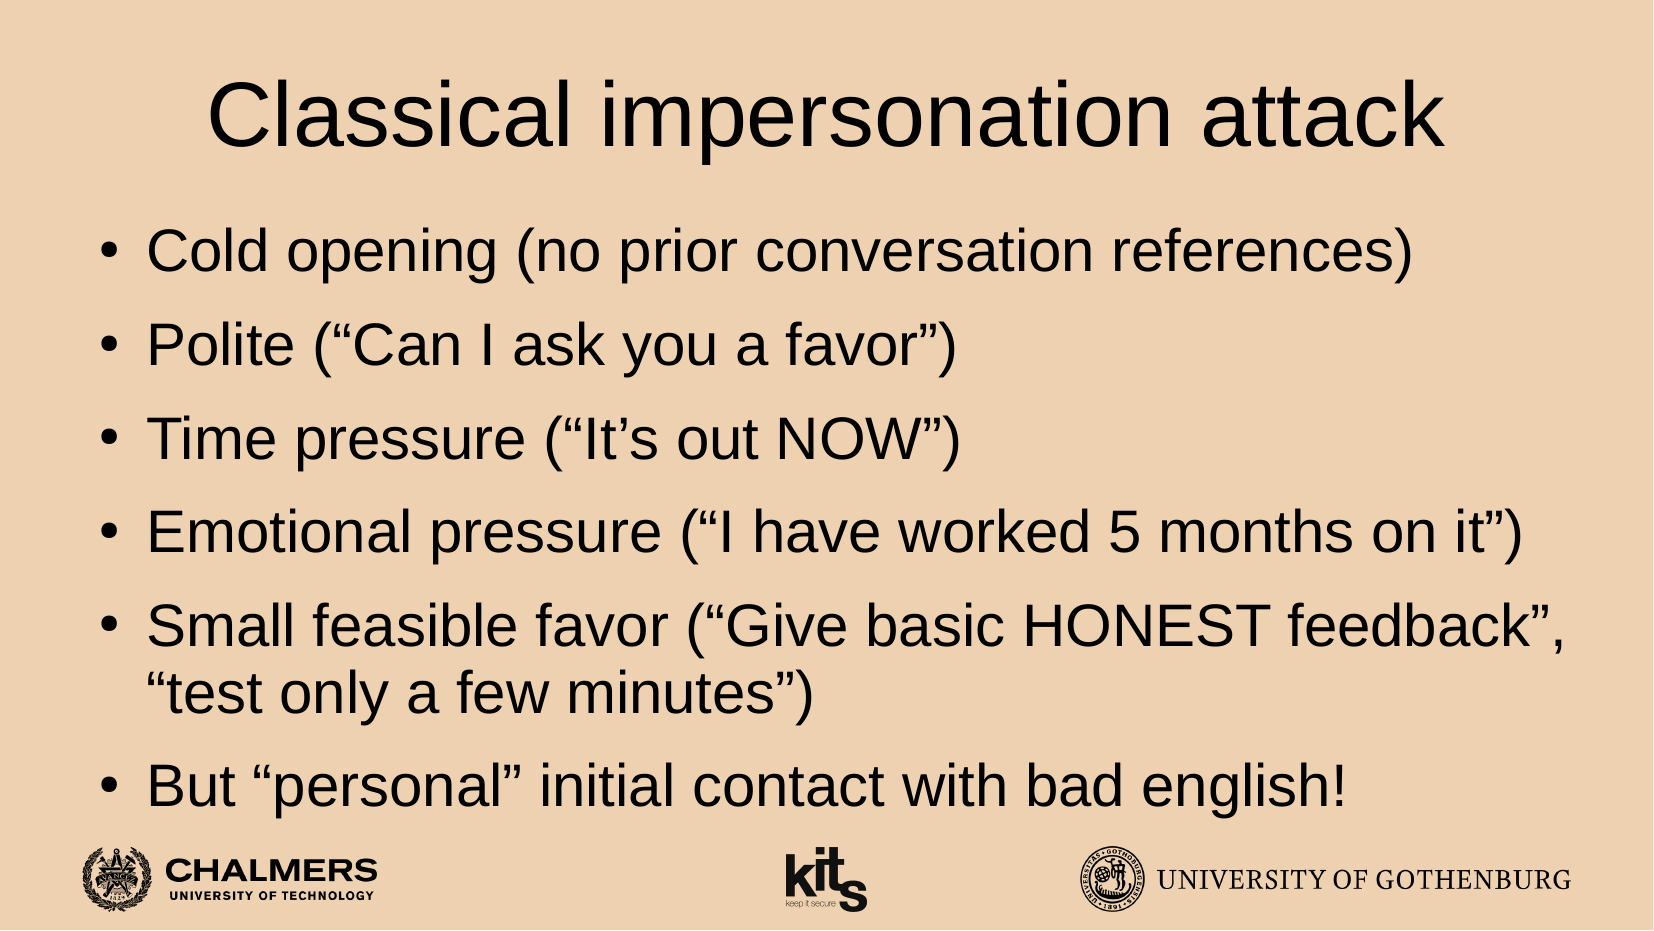

# Classical impersonation attack
Cold opening (no prior conversation references)
Polite (“Can I ask you a favor”)
Time pressure (“It’s out NOW”)
Emotional pressure (“I have worked 5 months on it”)
Small feasible favor (“Give basic HONEST feedback”, “test only a few minutes”)
But “personal” initial contact with bad english!